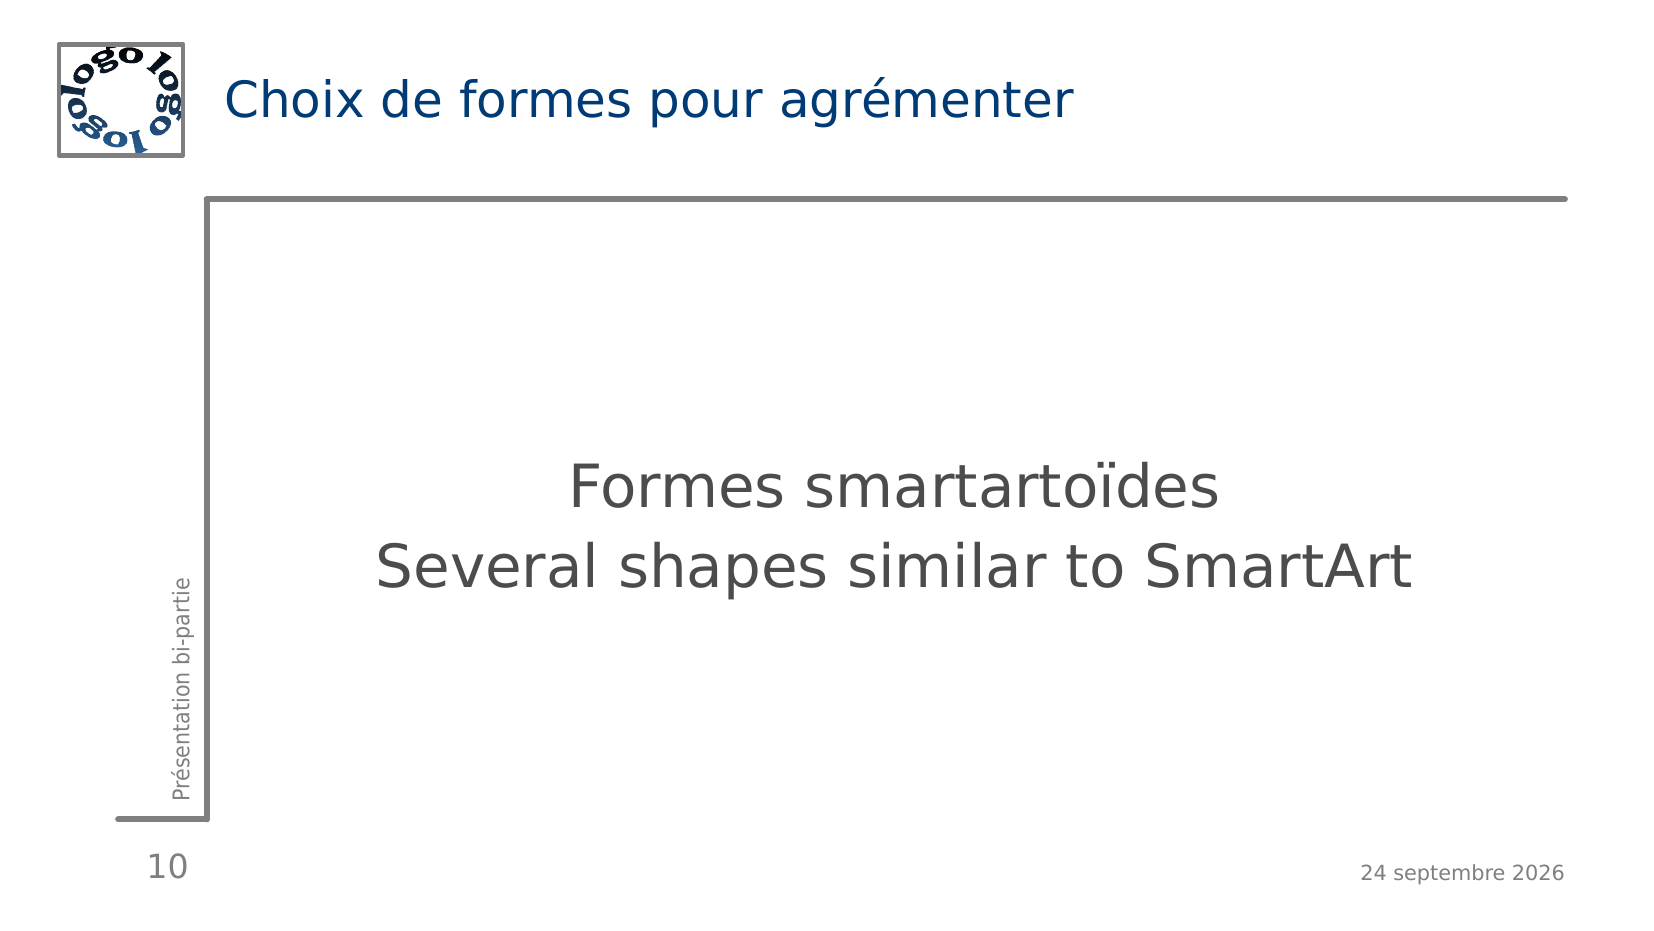

# Choix de formes pour agrémenter
Formes smartartoïdes
Several shapes similar to SmartArt
Présentation bi-partie